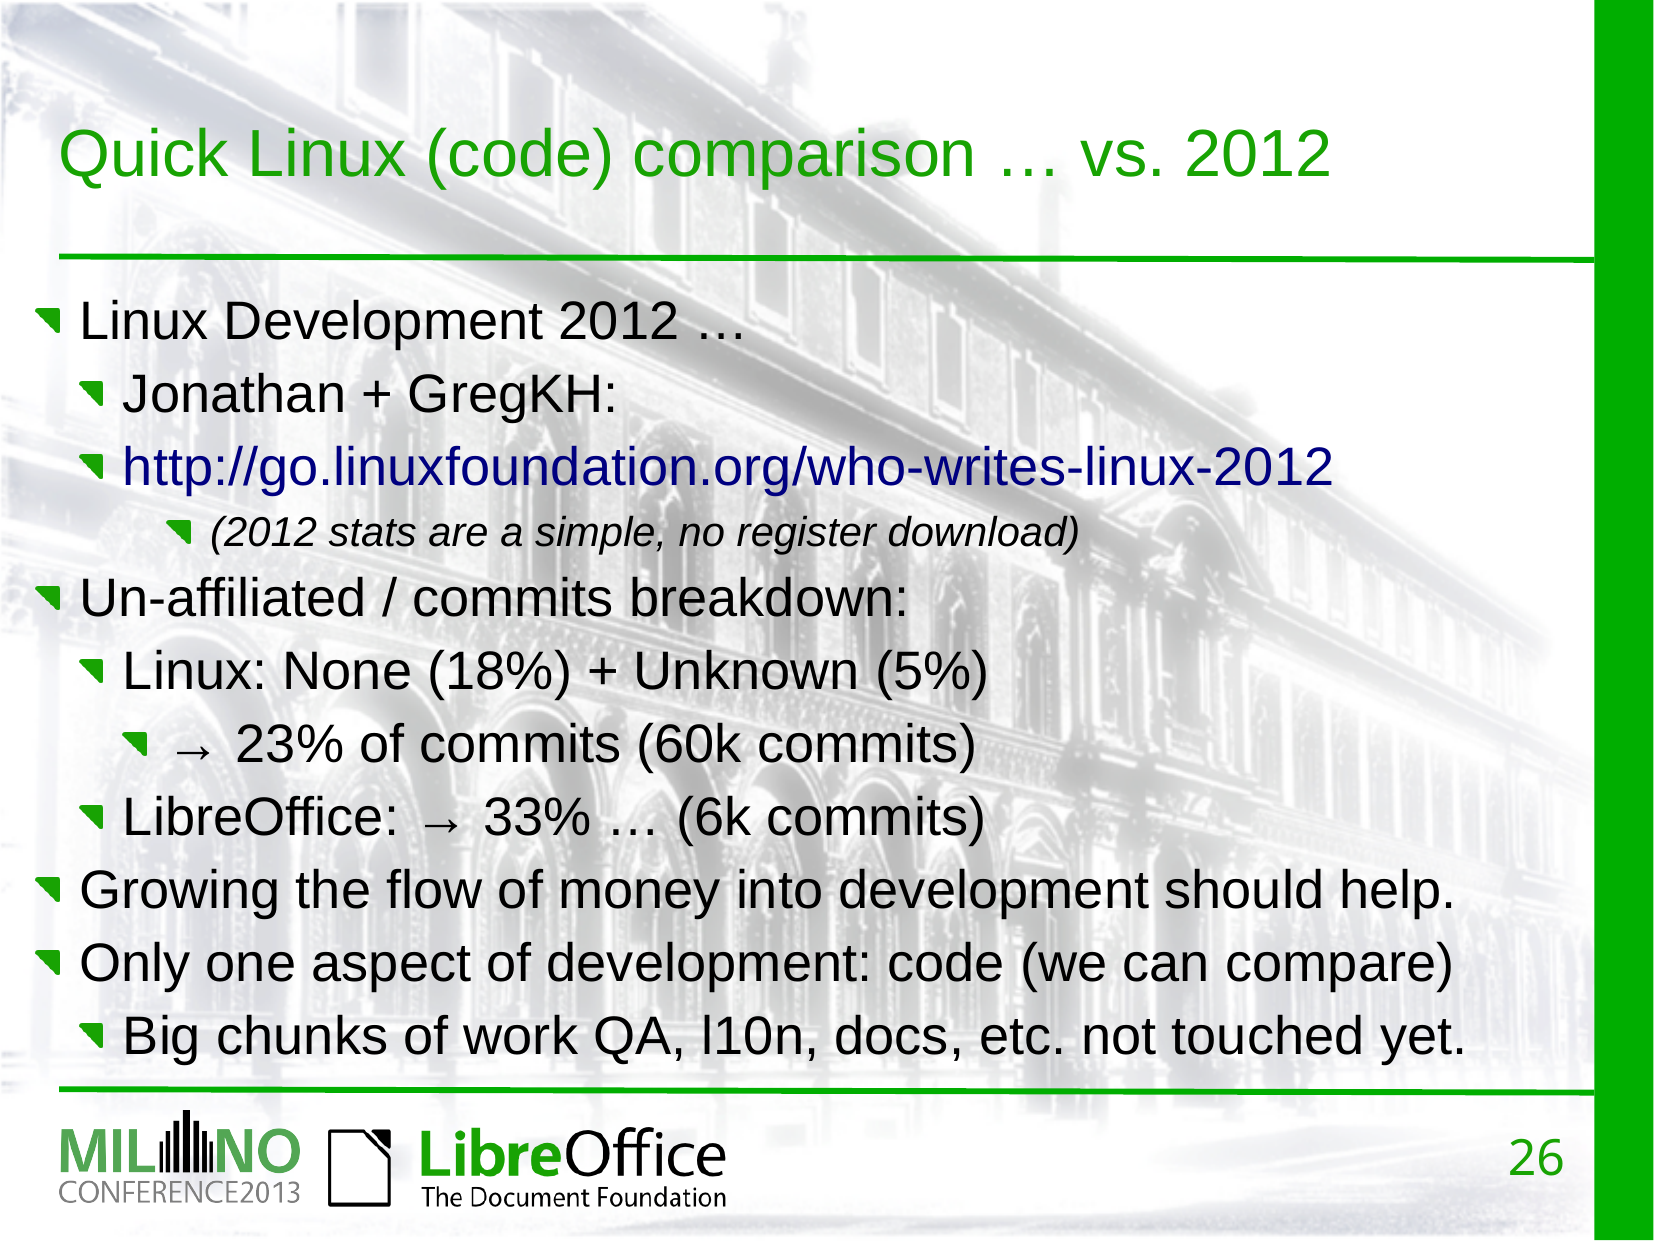

# Quick Linux (code) comparison … vs. 2012
Linux Development 2012 …
Jonathan + GregKH:
http://go.linuxfoundation.org/who-writes-linux-2012
(2012 stats are a simple, no register download)
Un-affiliated / commits breakdown:
Linux: None (18%) + Unknown (5%)
→ 23% of commits (60k commits)
LibreOffice: → 33% … (6k commits)
Growing the flow of money into development should help.
Only one aspect of development: code (we can compare)
Big chunks of work QA, l10n, docs, etc. not touched yet.
26